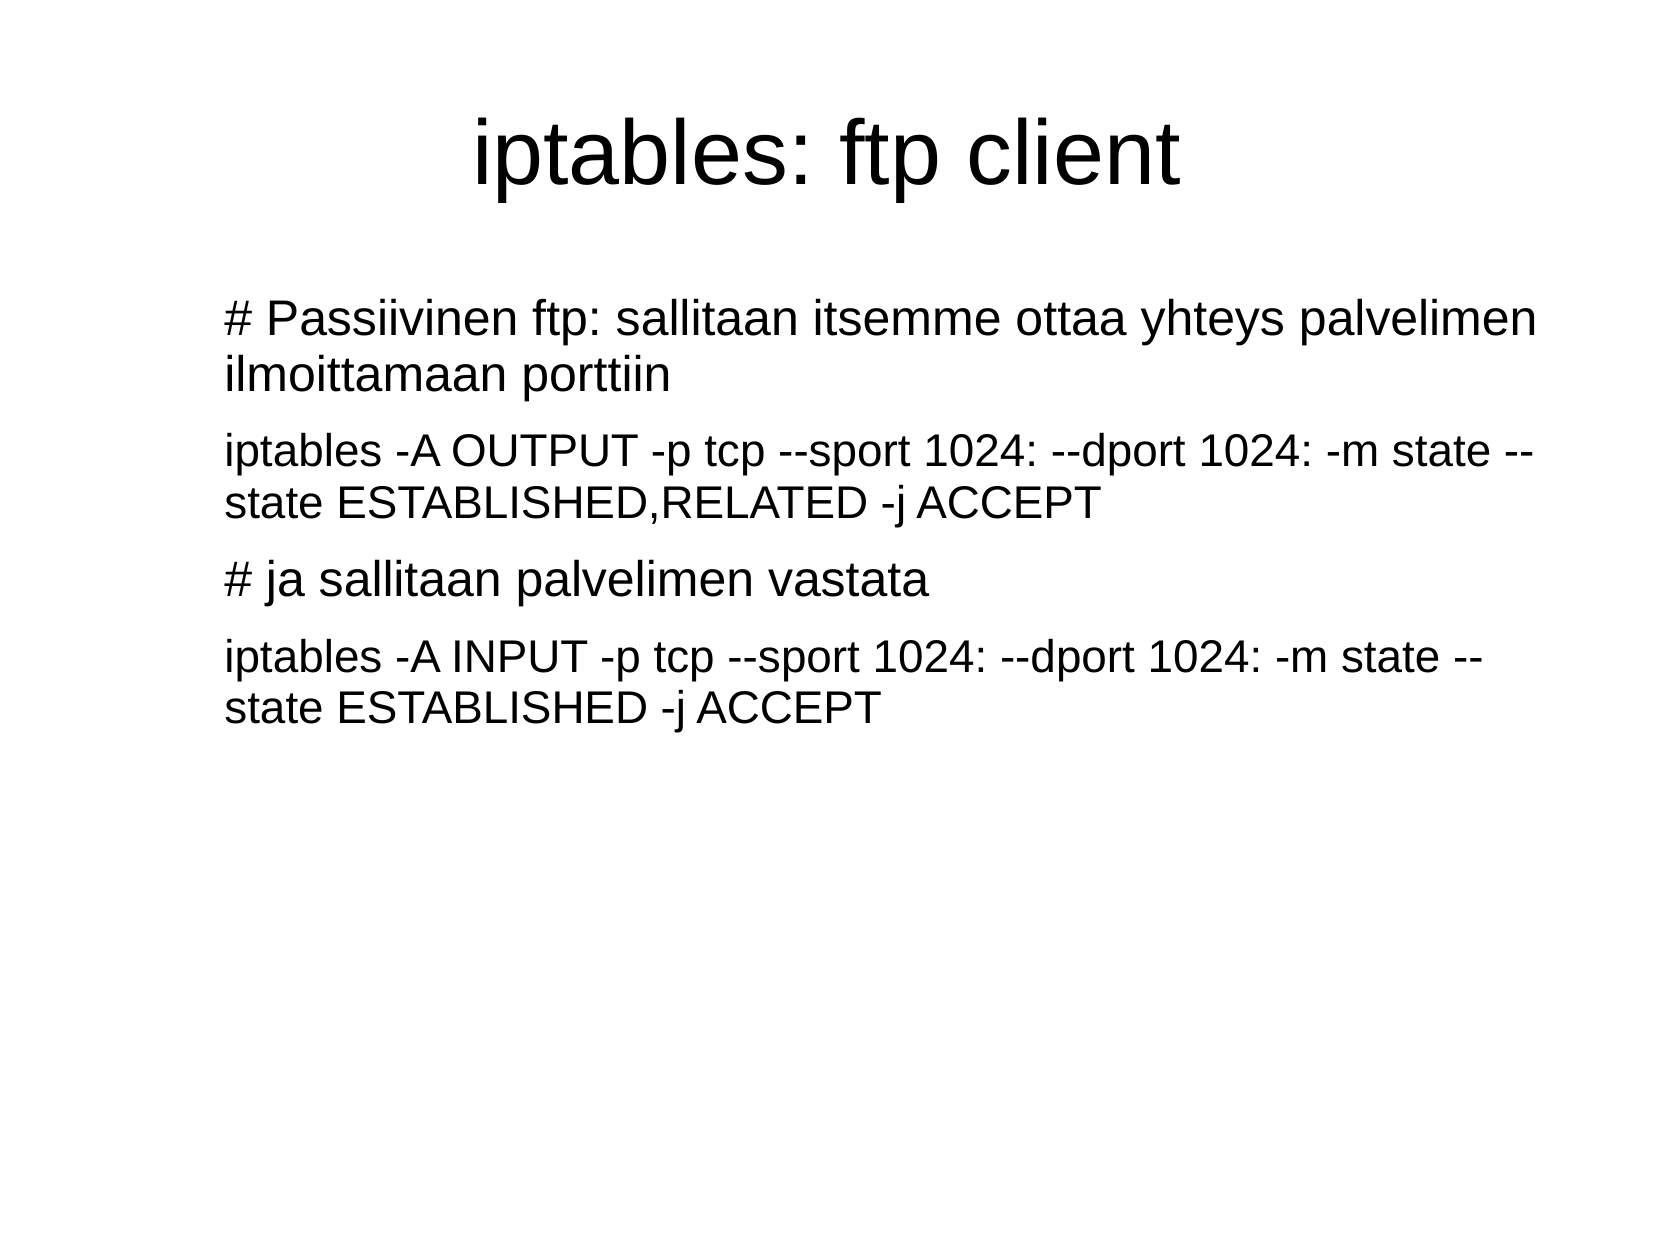

# iptables: ftp client
# Passiivinen ftp: sallitaan itsemme ottaa yhteys palvelimen ilmoittamaan porttiin
iptables -A OUTPUT -p tcp --sport 1024: --dport 1024: -m state --state ESTABLISHED,RELATED -j ACCEPT
# ja sallitaan palvelimen vastata
iptables -A INPUT -p tcp --sport 1024: --dport 1024: -m state --state ESTABLISHED -j ACCEPT